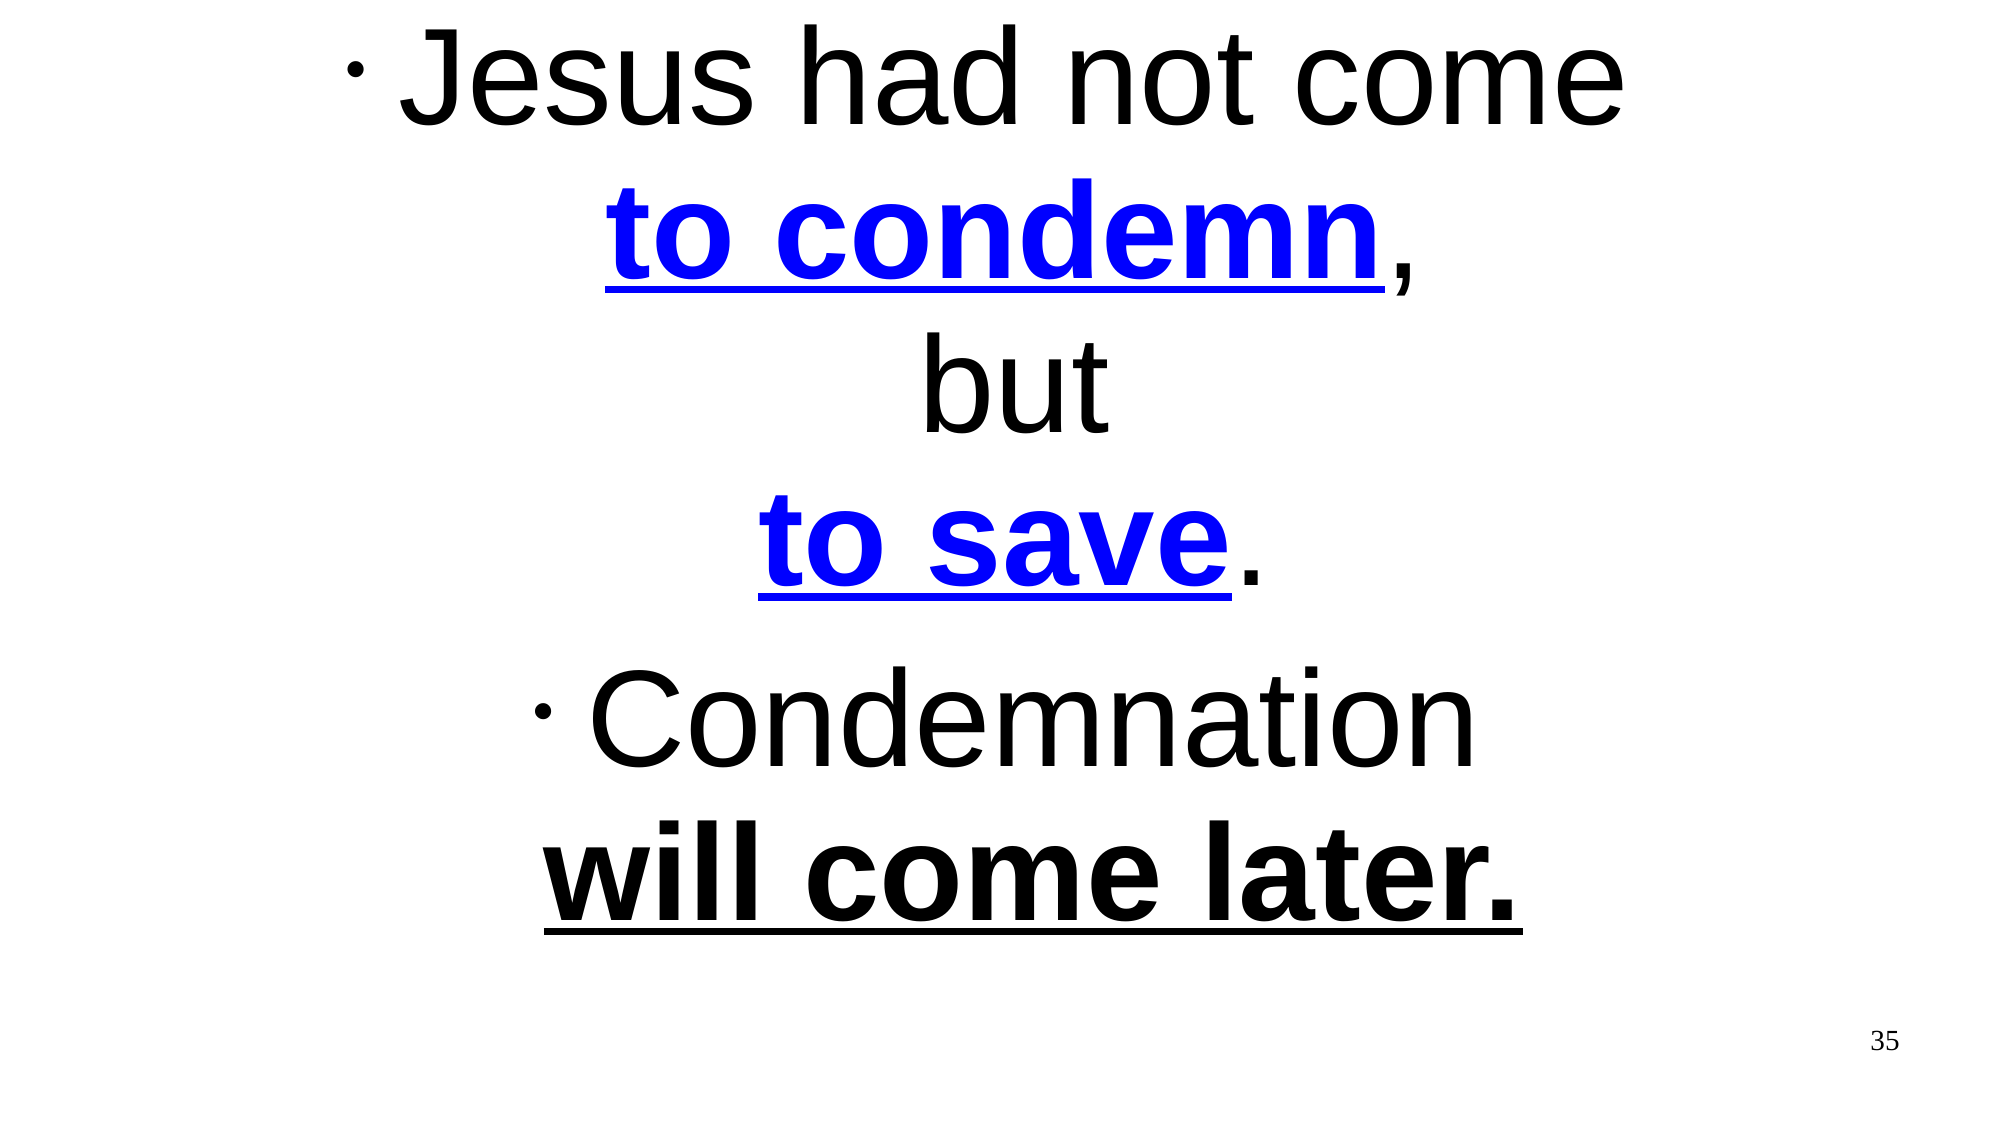

# Jesus had not come to condemn, but to save.
Condemnation
will come later.
35